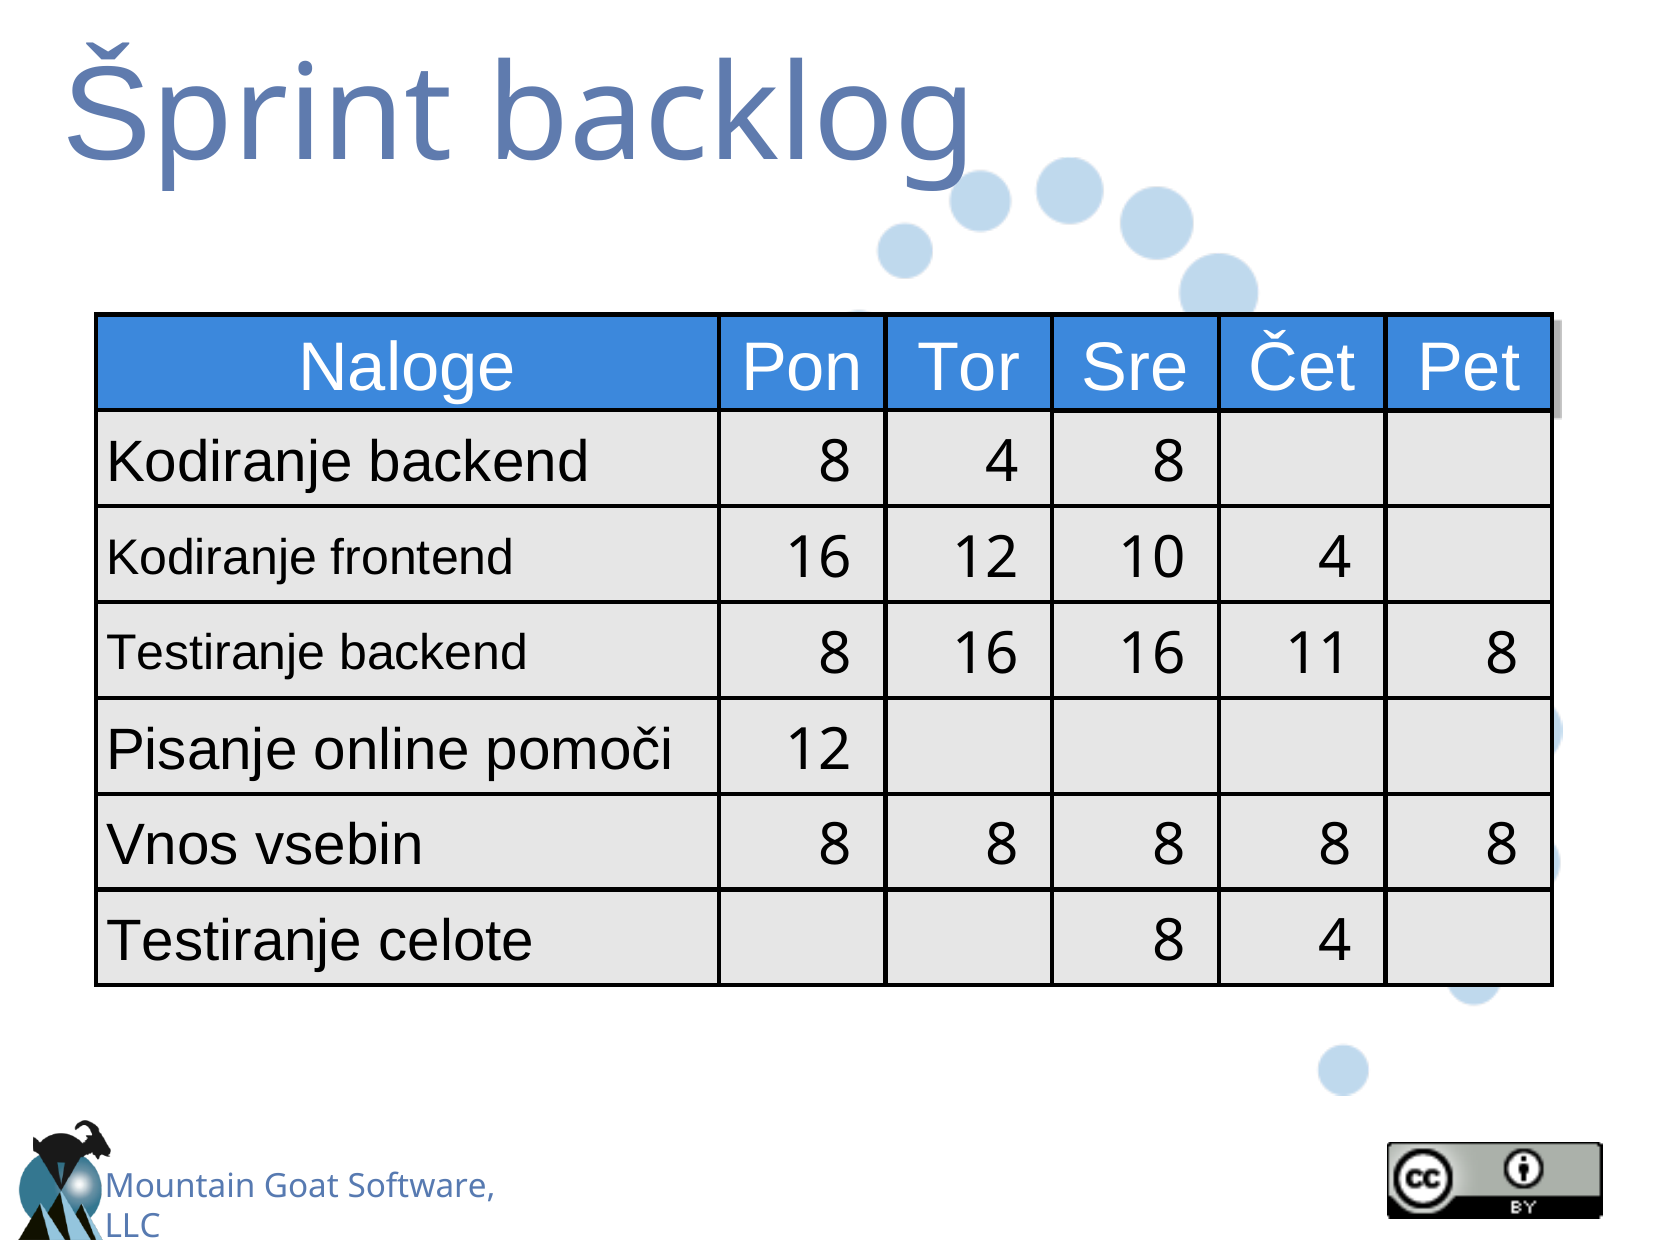

# Šprint backlog
Naloge
Pon
Tor
Sre
Čet
Pet
Kodiranje backend
8
10
16
8
Testiranje celote
8
8
16
8
12
8
4
12
16
8
4
11
8
4
8
8
Kodiranje frontend
Testiranje backend
Pisanje online pomoči
Vnos vsebin